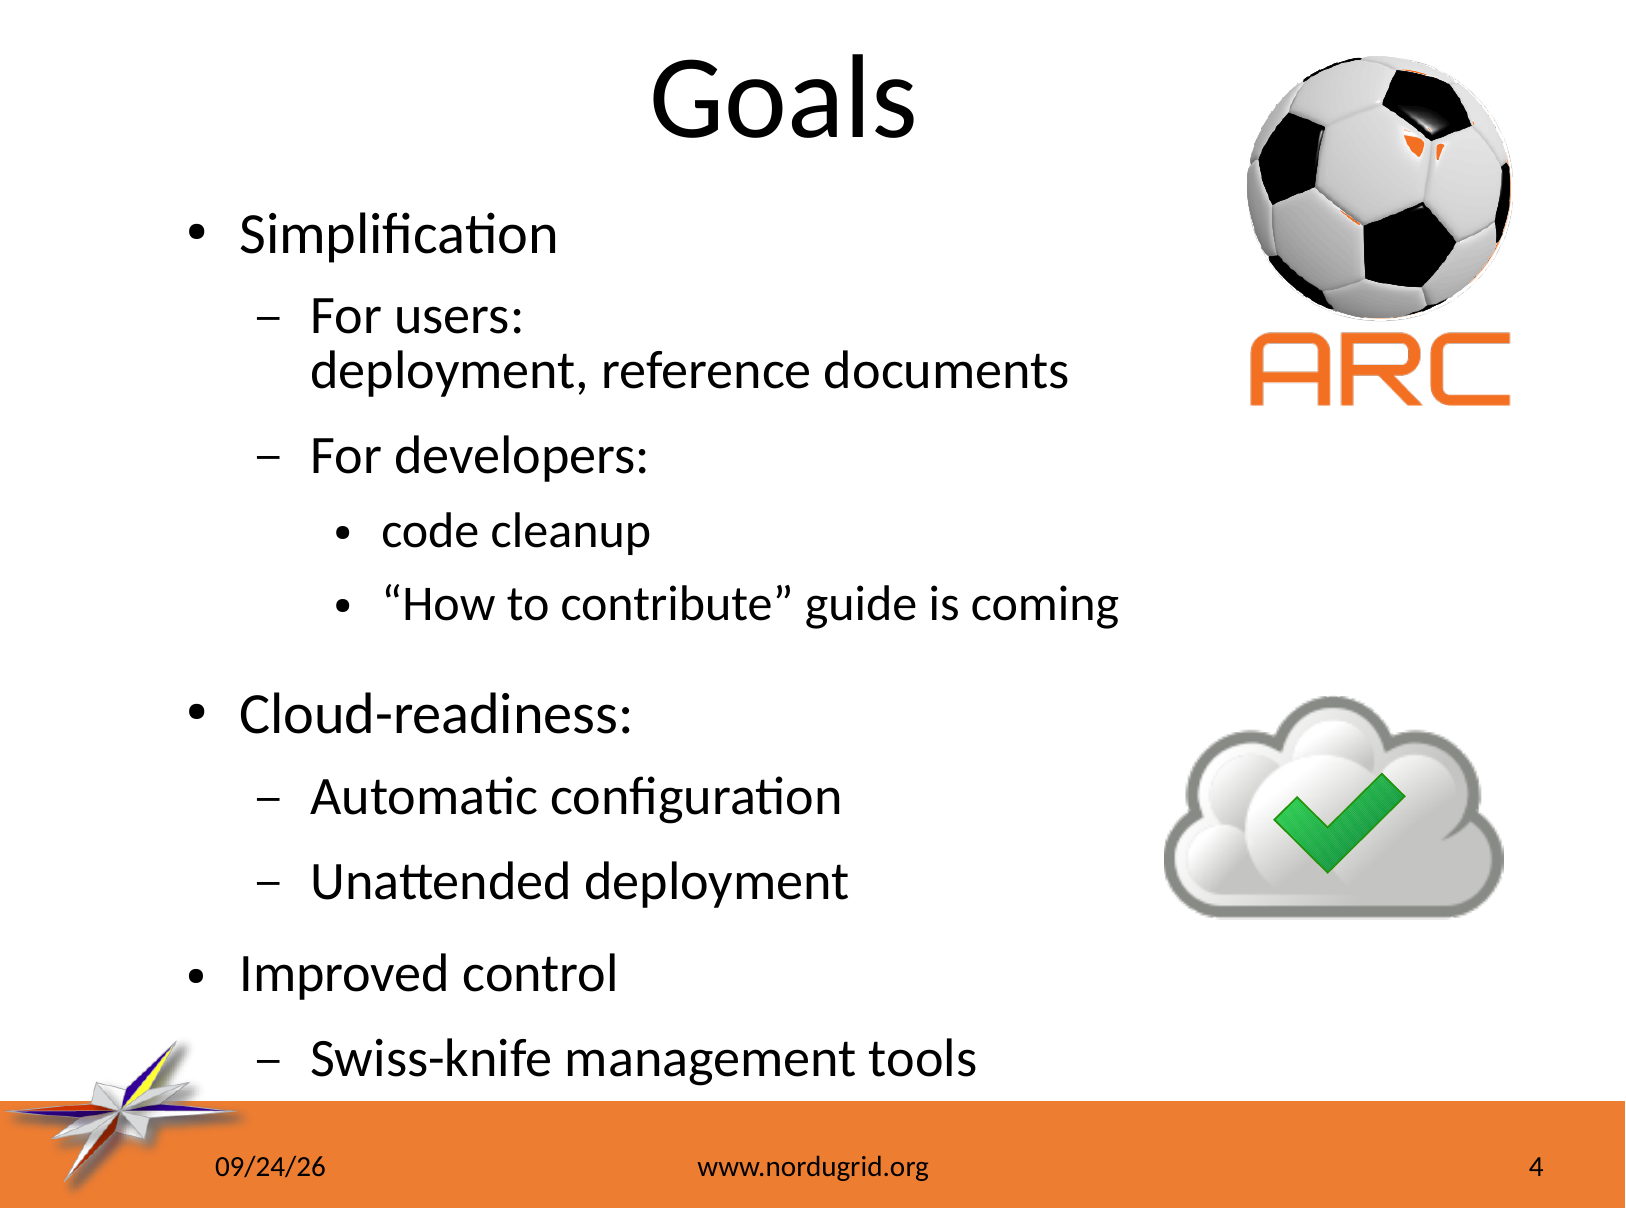

Goals
# Simplification
For users:
deployment, reference documents
For developers:
code cleanup
“How to contribute” guide is coming
Cloud-readiness:
Automatic configuration
Unattended deployment
Improved control
Swiss-knife management tools
www.nordugrid.org
4